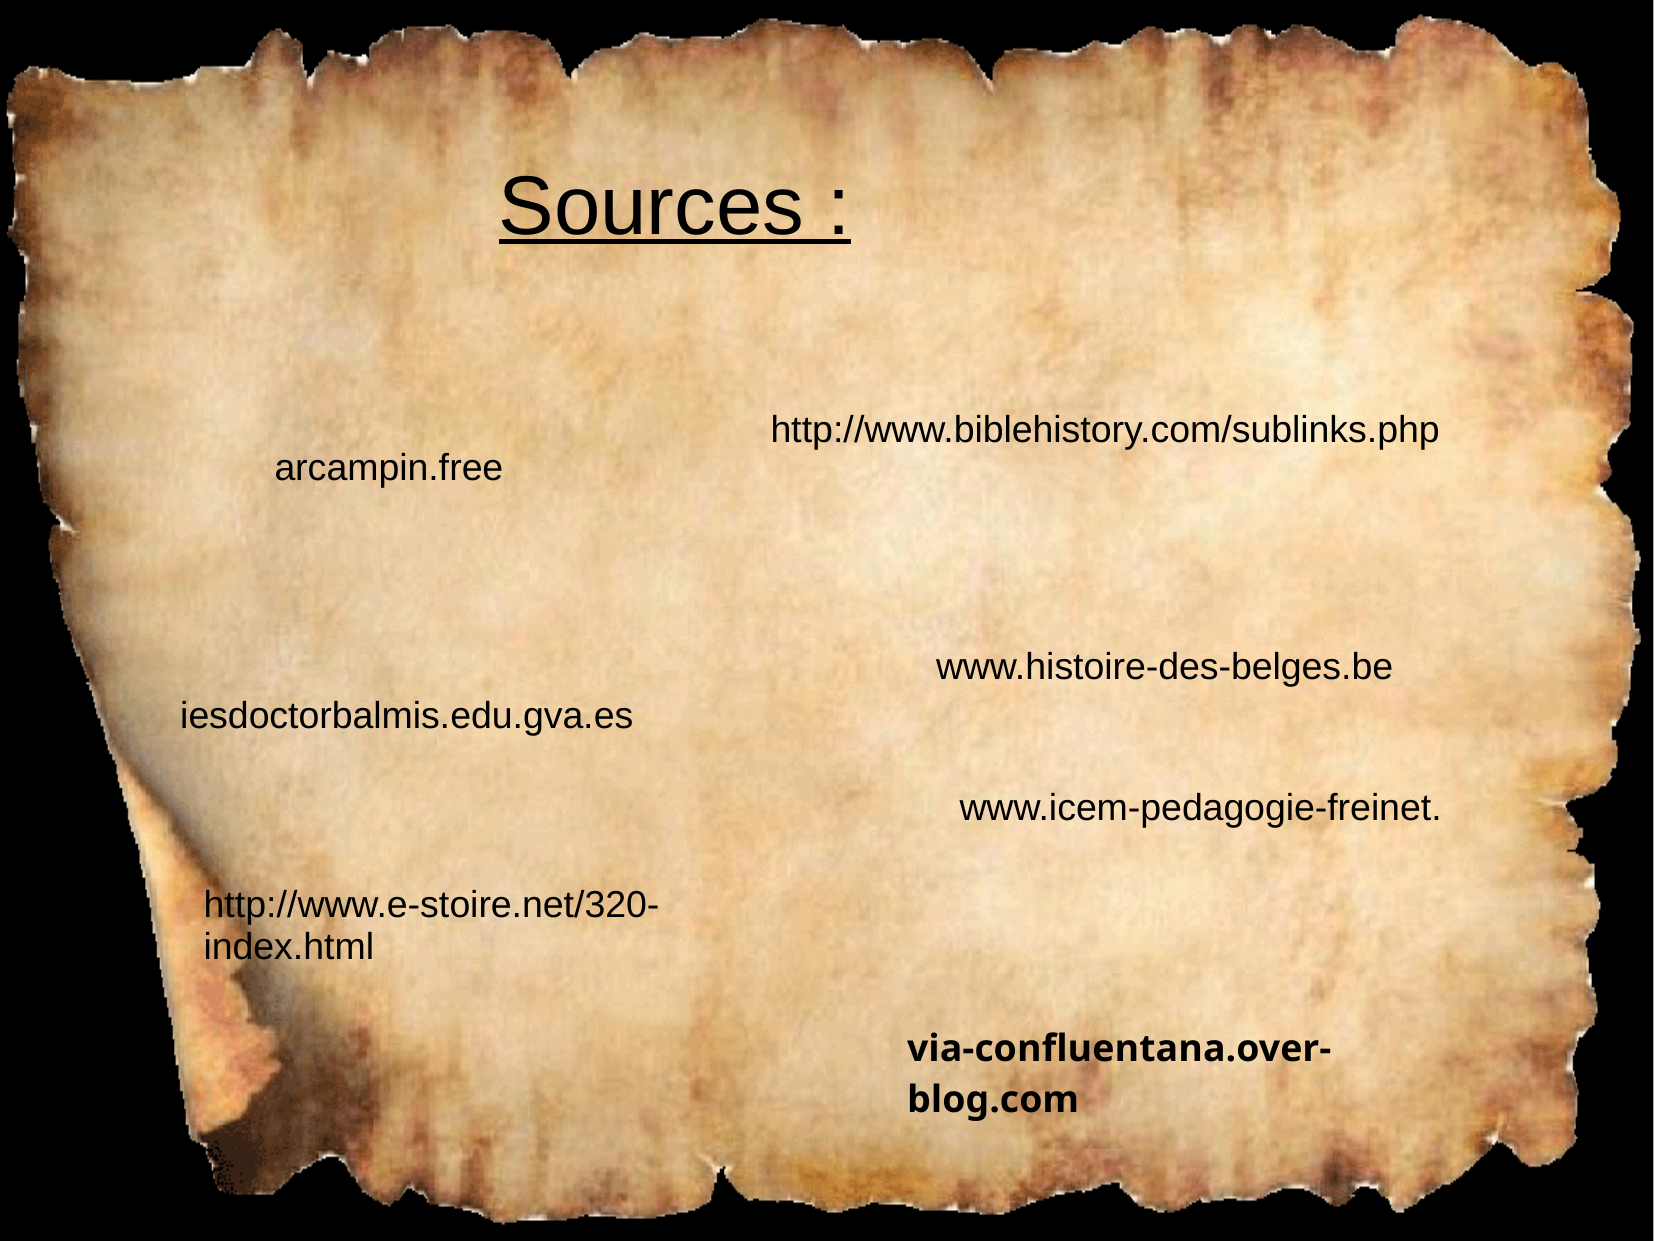

Sources :
http://www.biblehistory.com/sublinks.php
arcampin.free
www.histoire-des-belges.be
iesdoctorbalmis.edu.gva.es
www.icem-pedagogie-freinet.
http://www.e-stoire.net/320-index.html
via-confluentana.over-blog.com